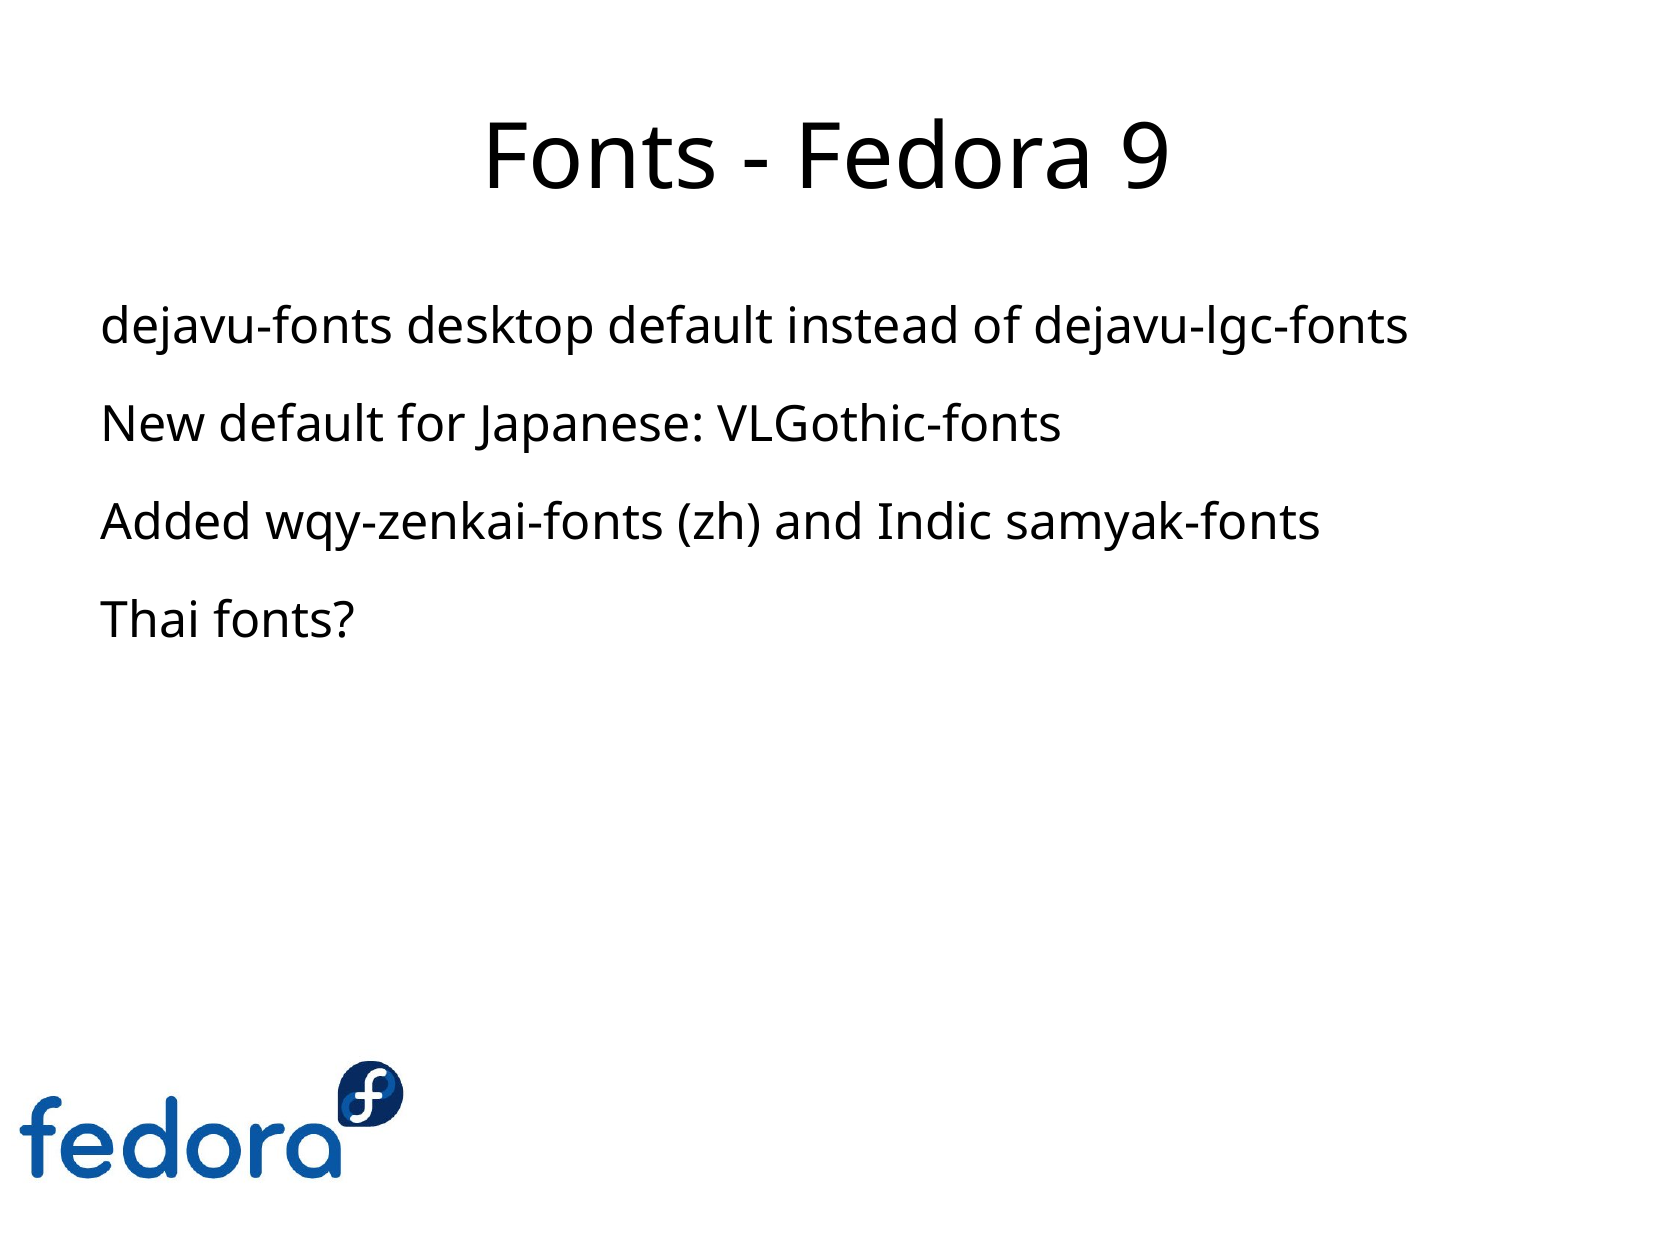

# Fonts - Fedora 9
dejavu-fonts desktop default instead of dejavu-lgc-fonts
New default for Japanese: VLGothic-fonts
Added wqy-zenkai-fonts (zh) and Indic samyak-fonts
Thai fonts?